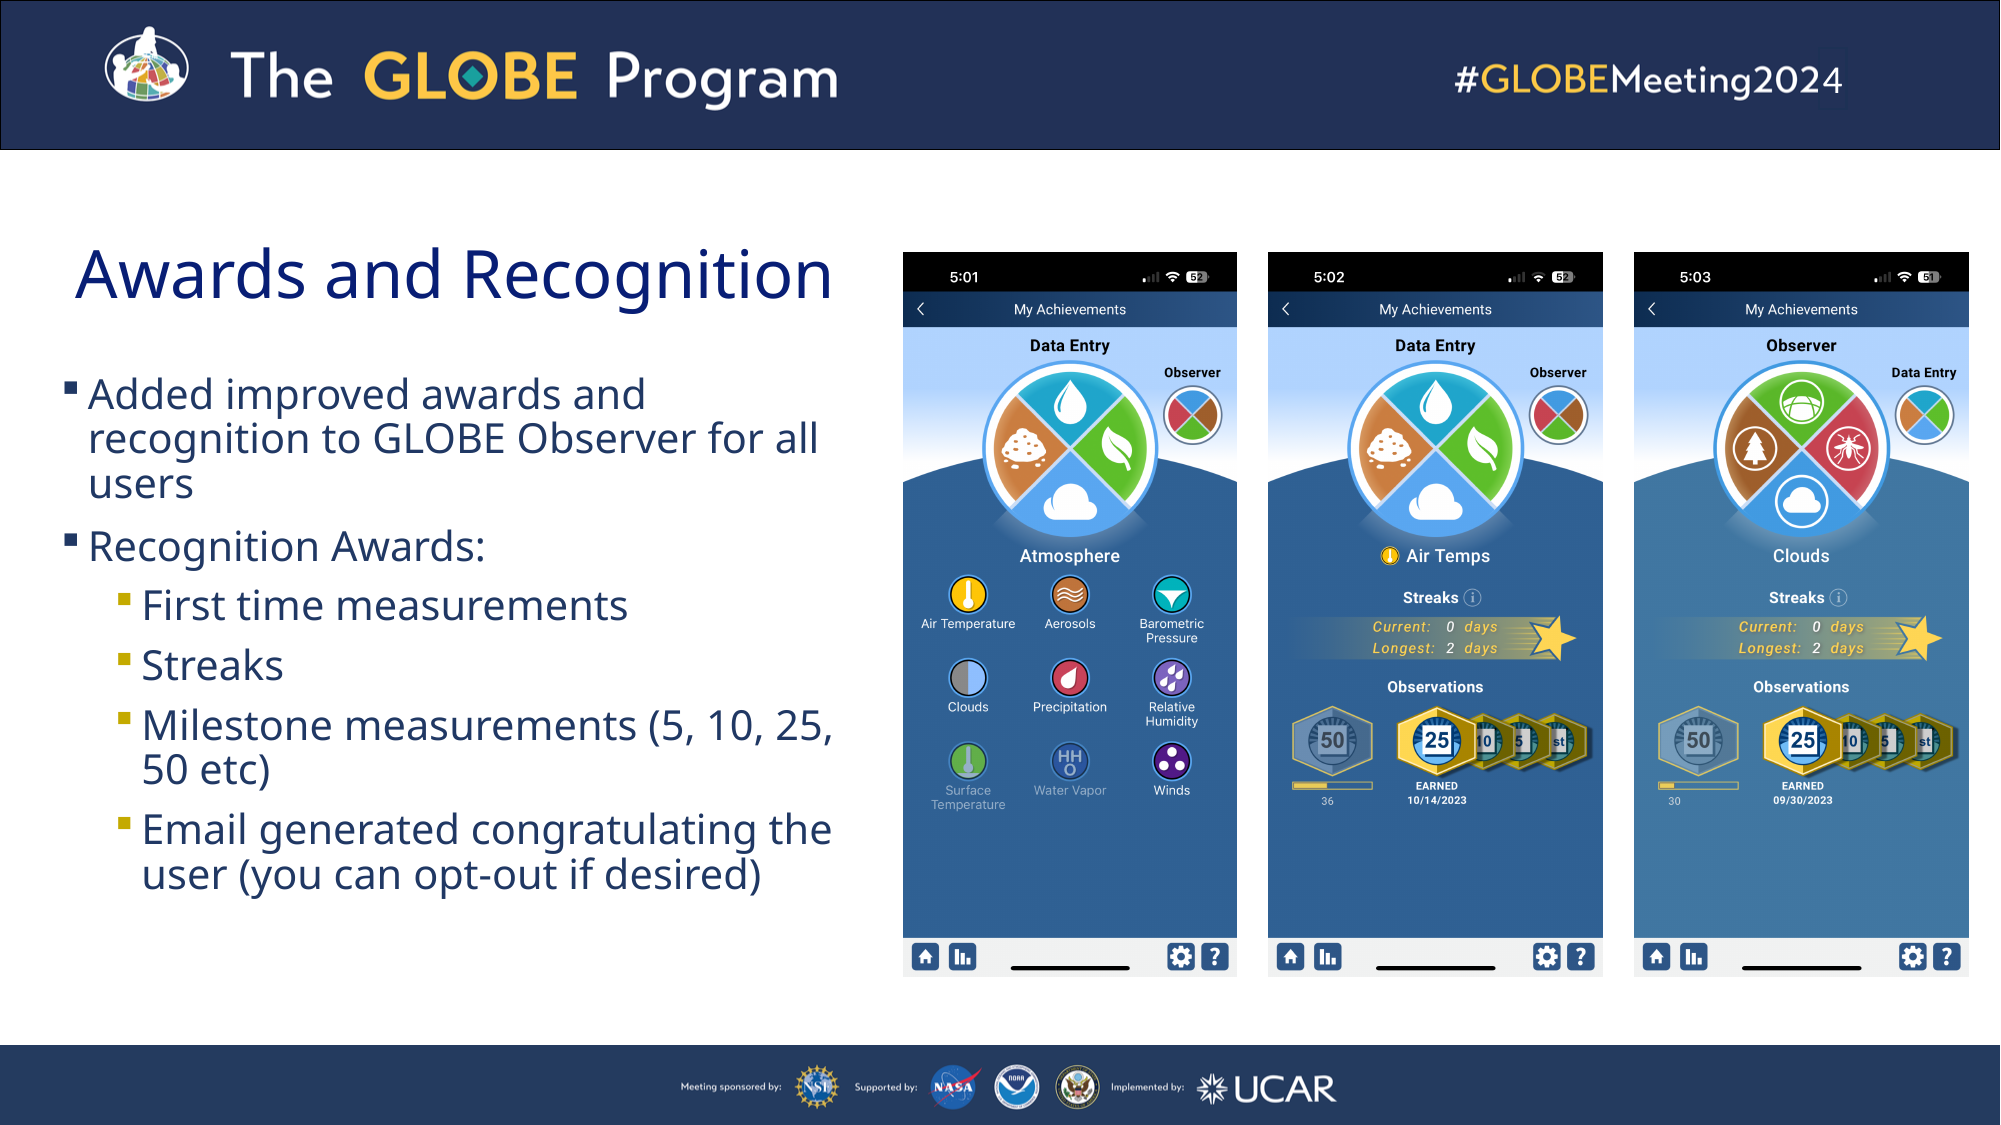

Awards and Recognition
Added improved awards and recognition to GLOBE Observer for all users
Recognition Awards:
First time measurements
Streaks
Milestone measurements (5, 10, 25, 50 etc)
Email generated congratulating the user (you can opt-out if desired)